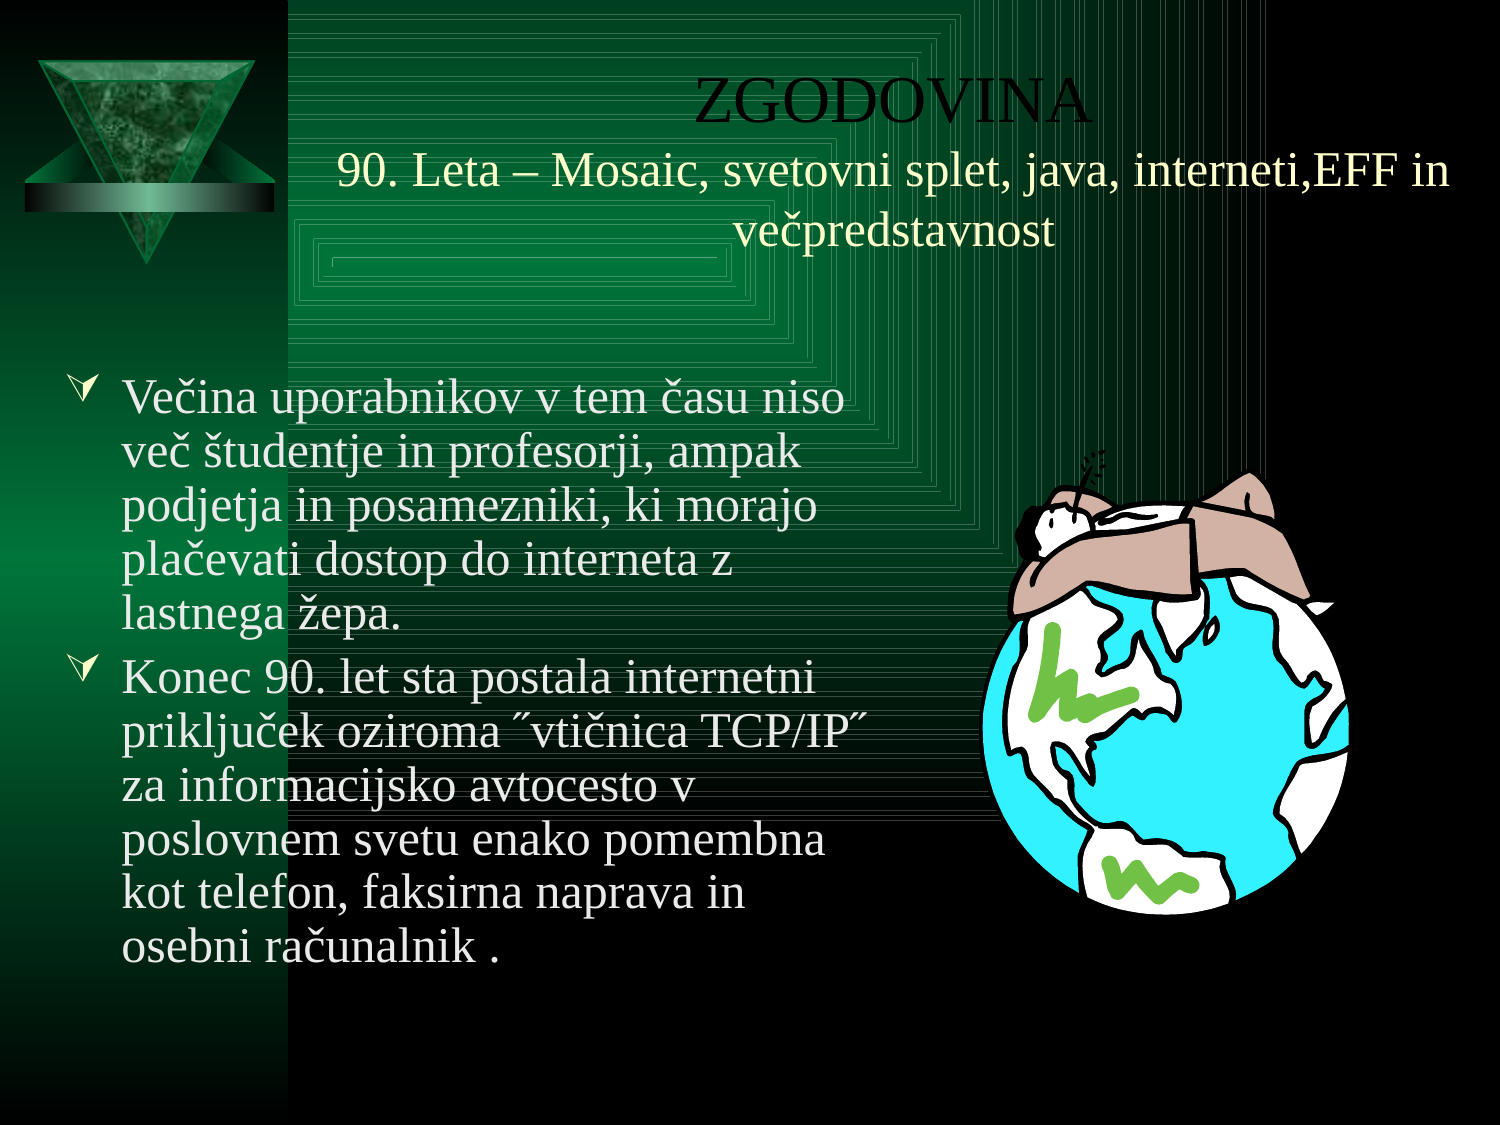

# ZGODOVINA 90. Leta – Mosaic, svetovni splet, java, interneti,EFF in večpredstavnost
Večina uporabnikov v tem času niso več študentje in profesorji, ampak podjetja in posamezniki, ki morajo plačevati dostop do interneta z lastnega žepa.
Konec 90. let sta postala internetni priključek oziroma ˝vtičnica TCP/IP˝ za informacijsko avtocesto v poslovnem svetu enako pomembna kot telefon, faksirna naprava in osebni računalnik .